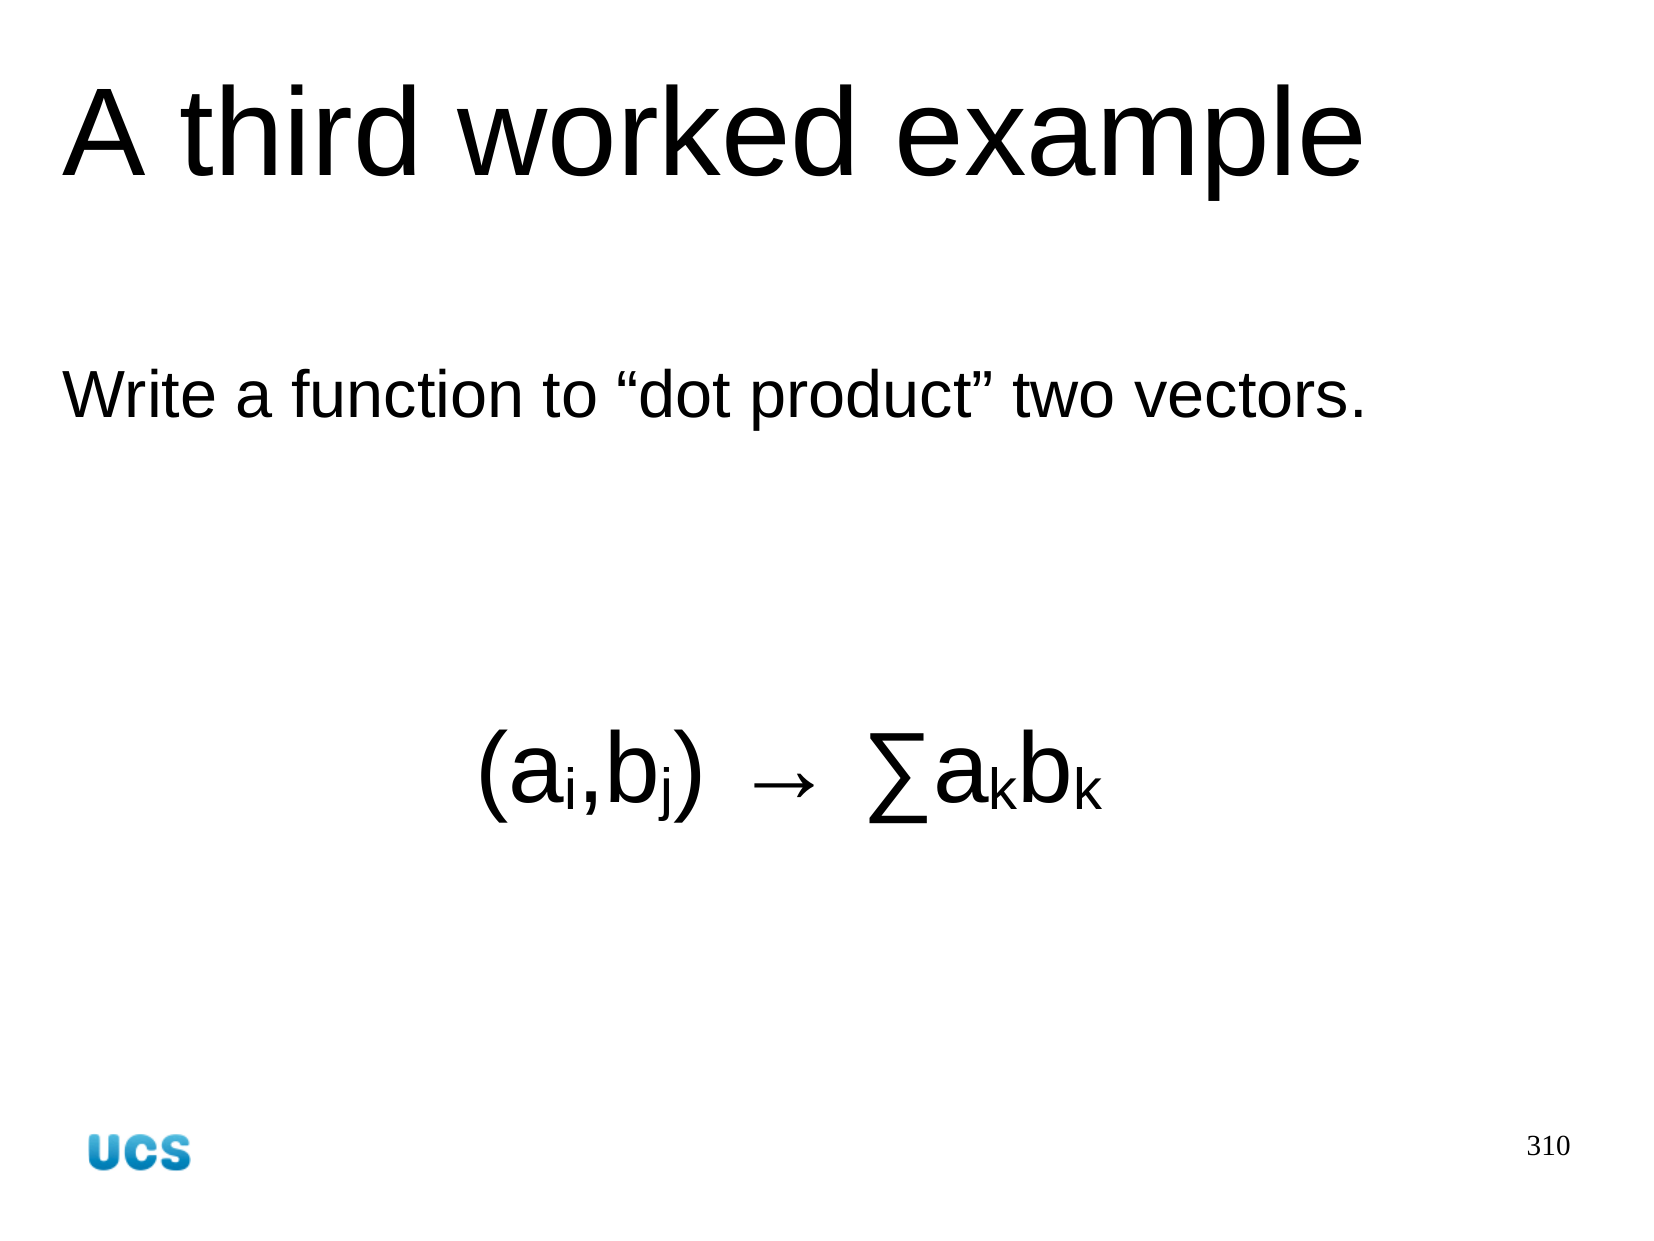

A third worked example
Write a function to “dot product” two vectors.
(ai,bj) → ∑akbk
310